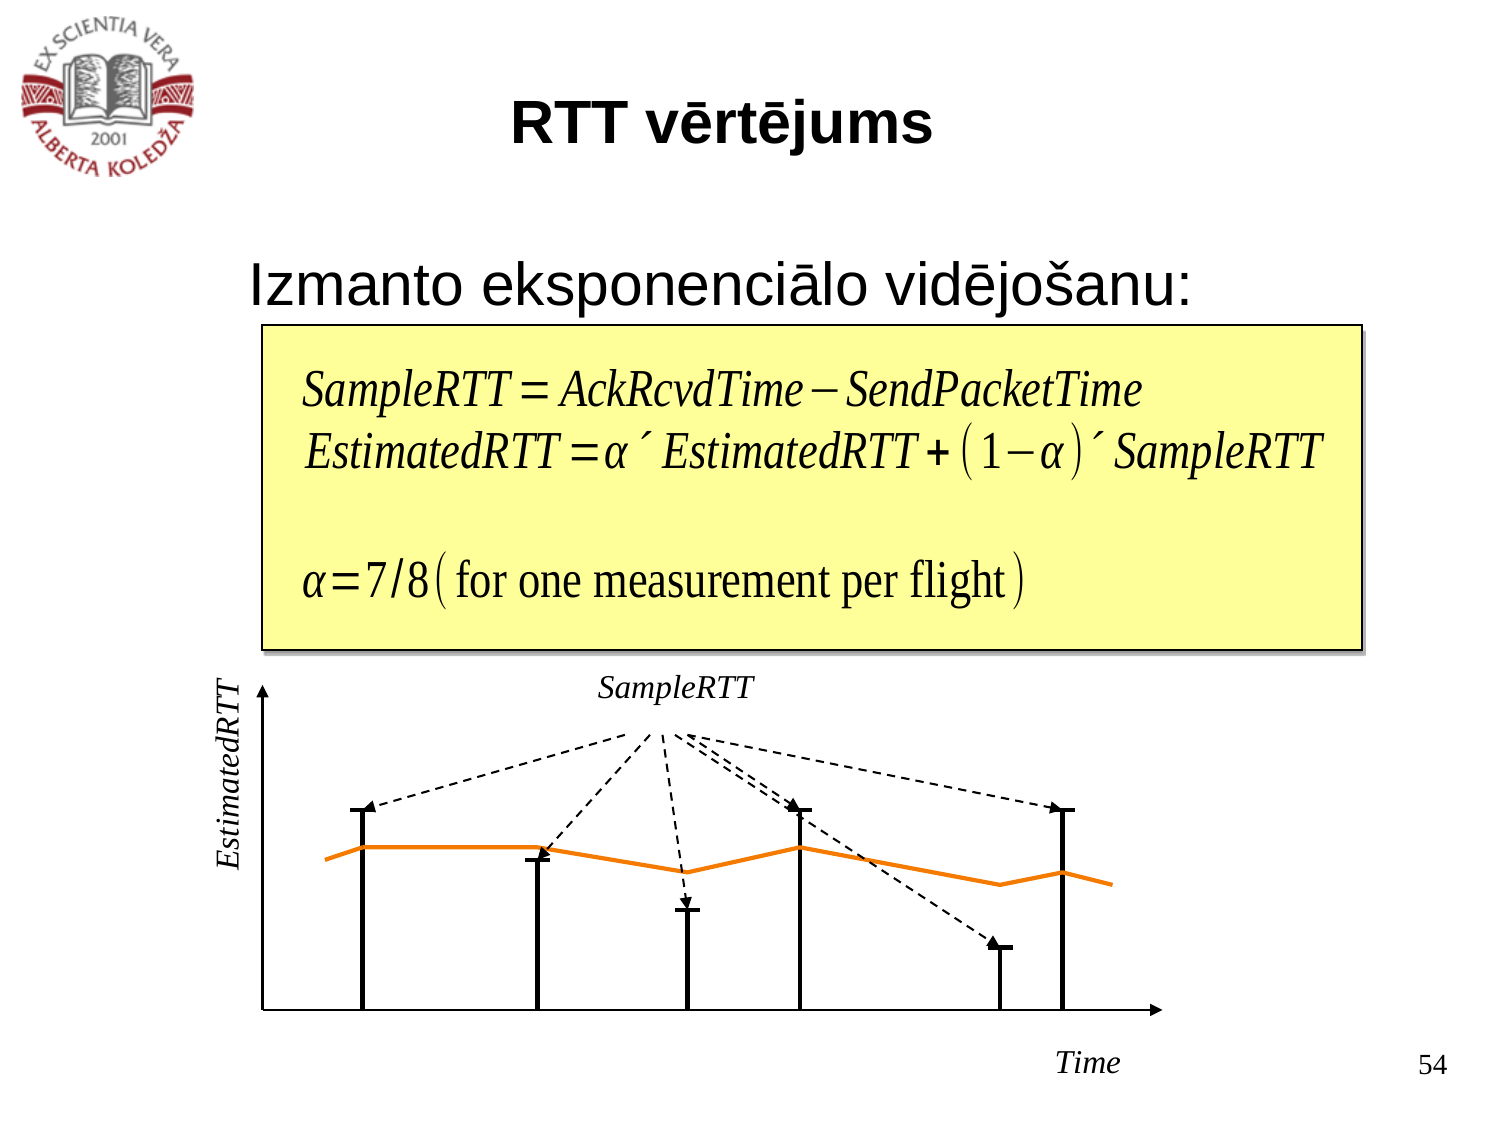

# RTT vērtējums
Izmanto eksponenciālo vidējošanu:
SampleRTT
EstimatedRTT
Time